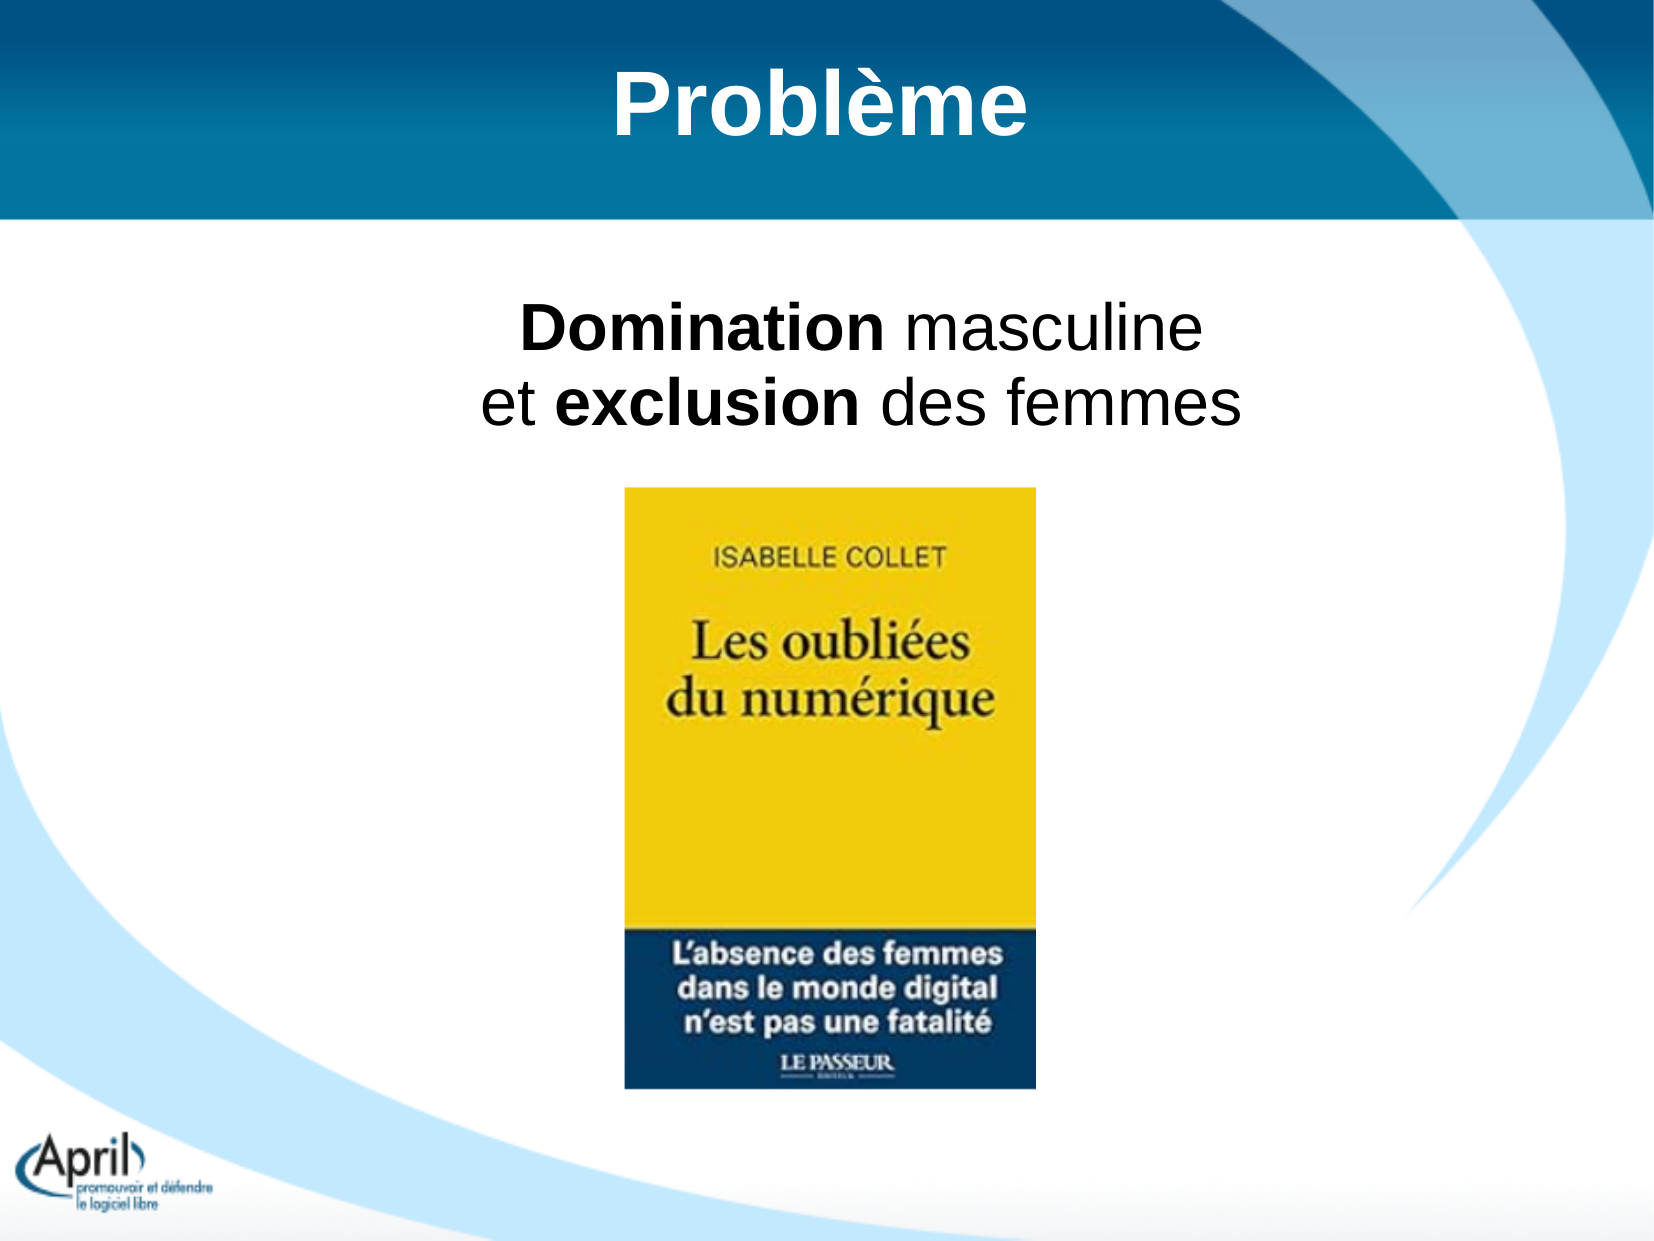

# Problème
Domination masculine
et exclusion des femmes